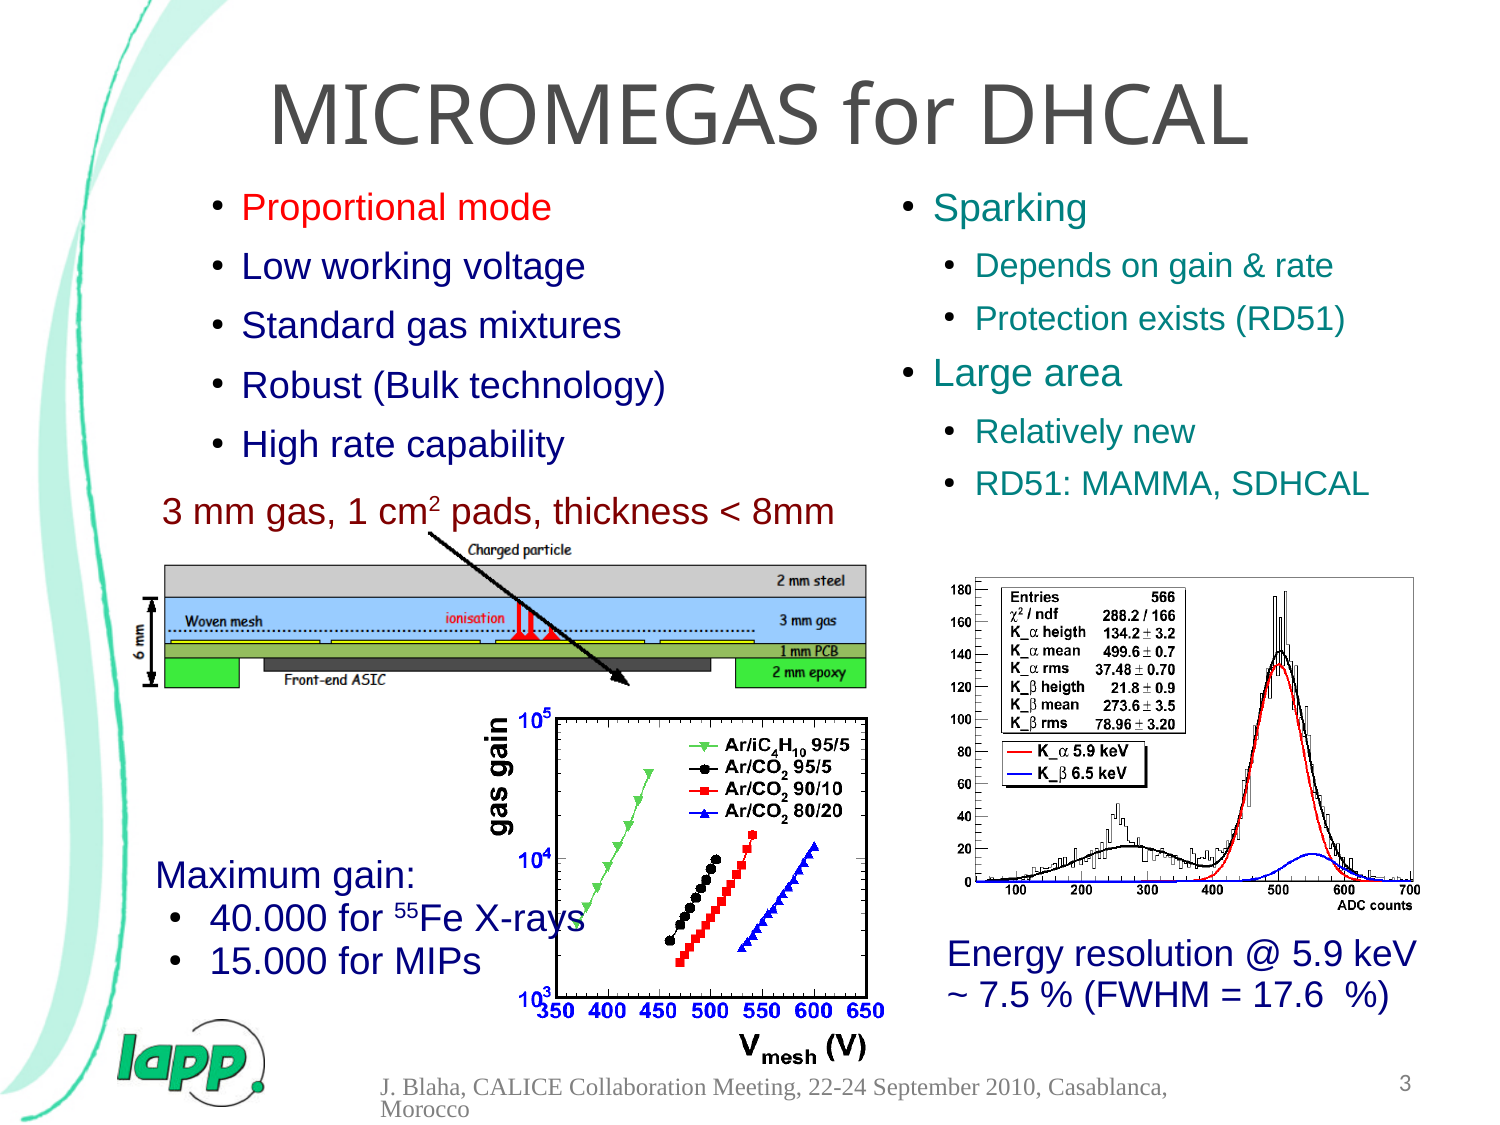

MICROMEGAS for DHCAL
Proportional mode
Low working voltage
Standard gas mixtures
Robust (Bulk technology)
High rate capability
# Sparking
Depends on gain & rate
Protection exists (RD51)
Large area
Relatively new
RD51: MAMMA, SDHCAL
3 mm gas, 1 cm2 pads, thickness < 8mm
Maximum gain:
40.000 for 55Fe X-rays
15.000 for MIPs
Energy resolution @ 5.9 keV ~ 7.5 % (FWHM = 17.6 %)
3
J. Blaha, CALICE Collaboration Meeting, 22-24 September 2010, Casablanca, Morocco